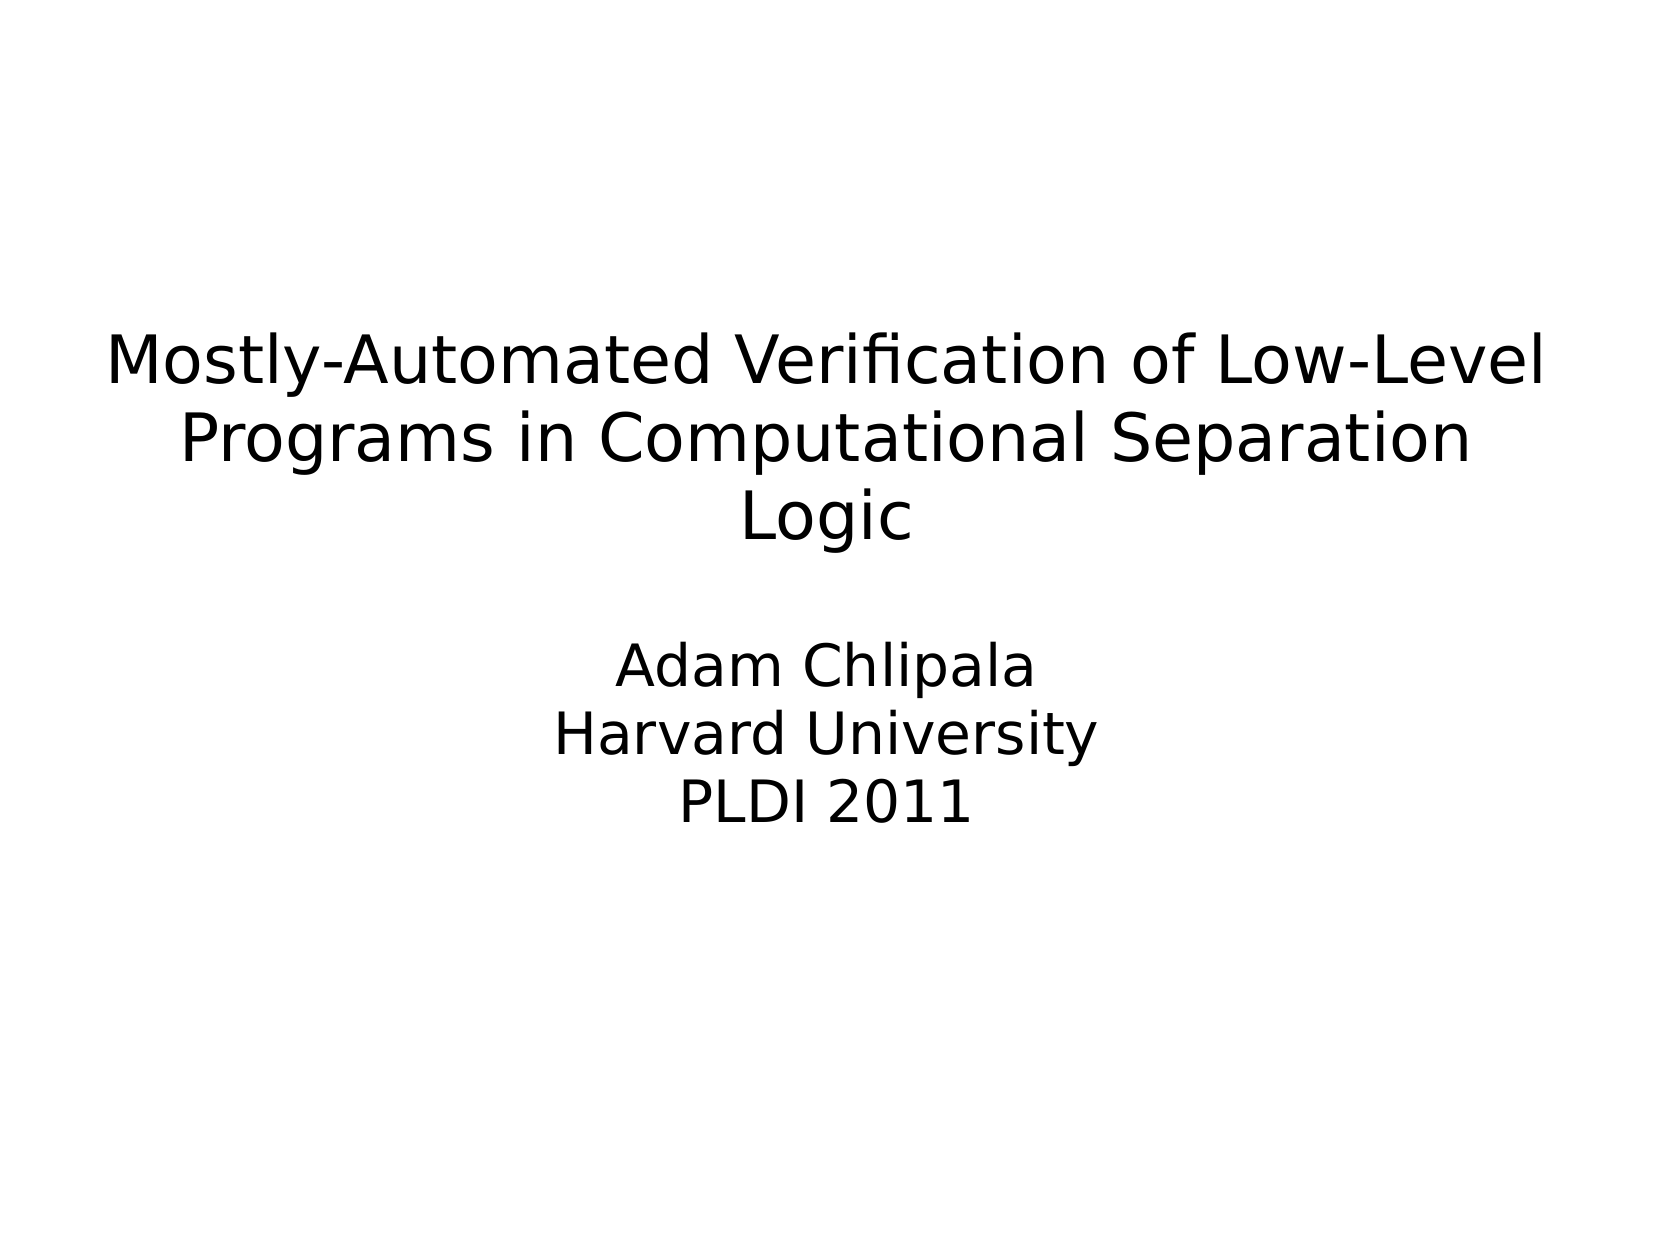

# Mostly-Automated Verification of Low-Level Programs in Computational Separation Logic
Adam Chlipala
Harvard University
PLDI 2011